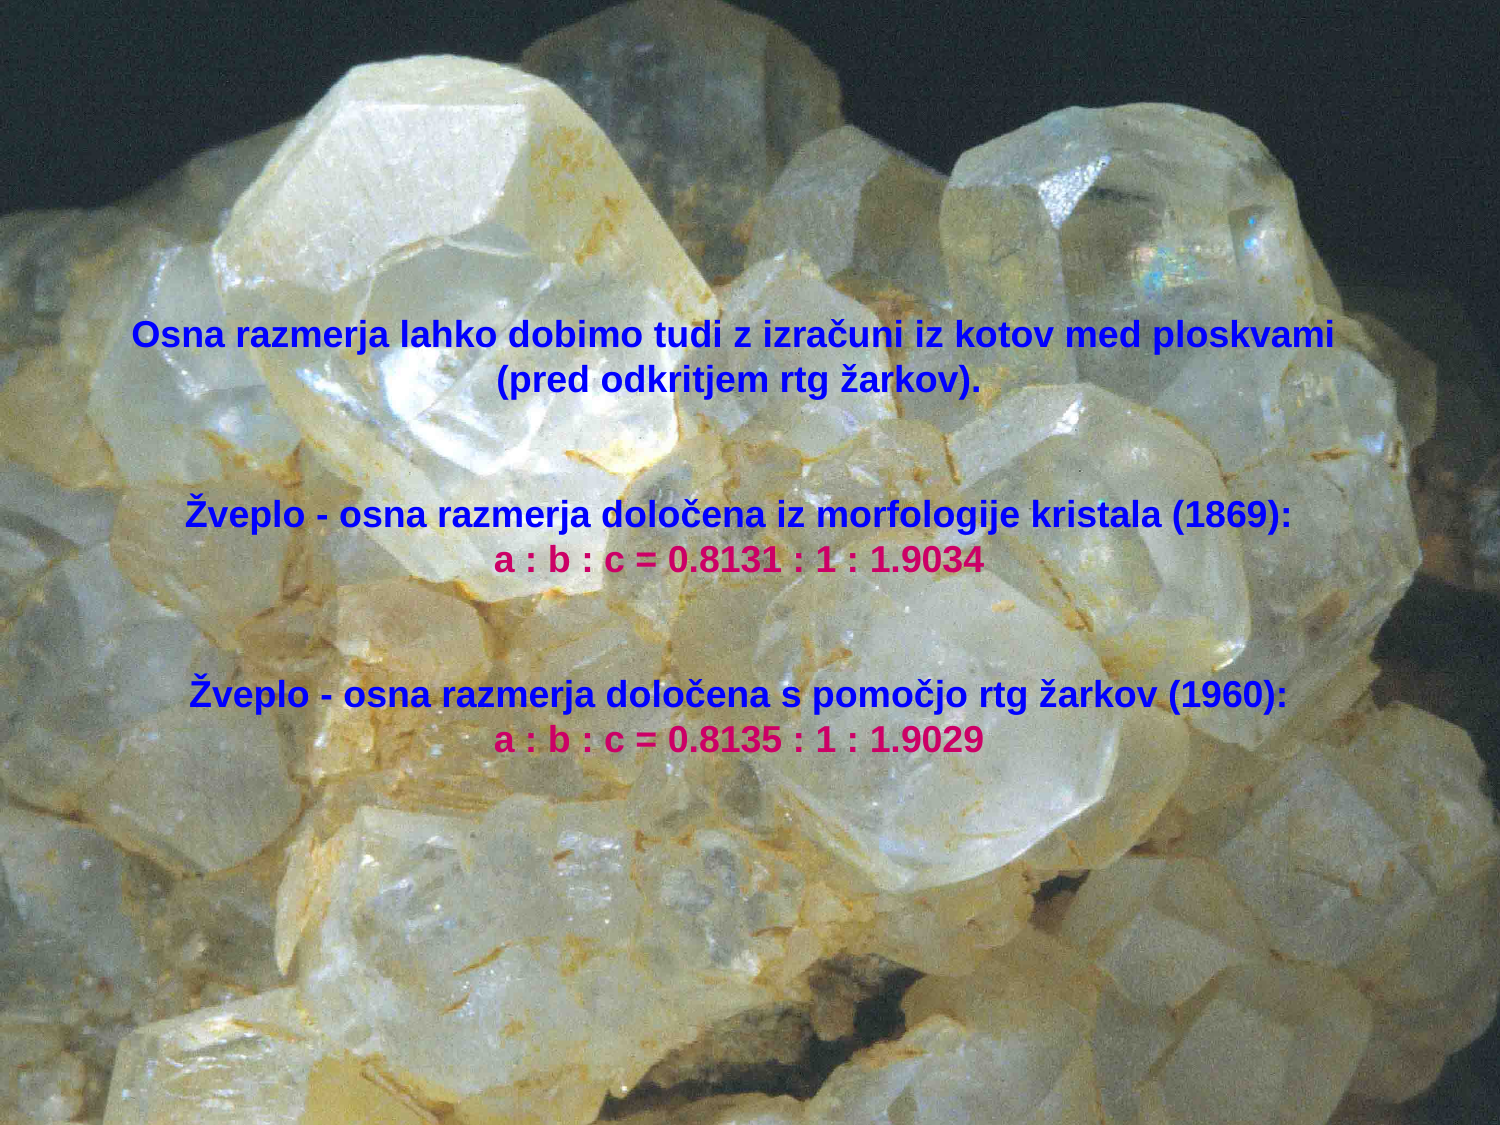

Osna razmerja lahko dobimo tudi z izračuni iz kotov med ploskvami
(pred odkritjem rtg žarkov).
Žveplo - osna razmerja določena iz morfologije kristala (1869):
a : b : c = 0.8131 : 1 : 1.9034
Žveplo - osna razmerja določena s pomočjo rtg žarkov (1960):
a : b : c = 0.8135 : 1 : 1.9029